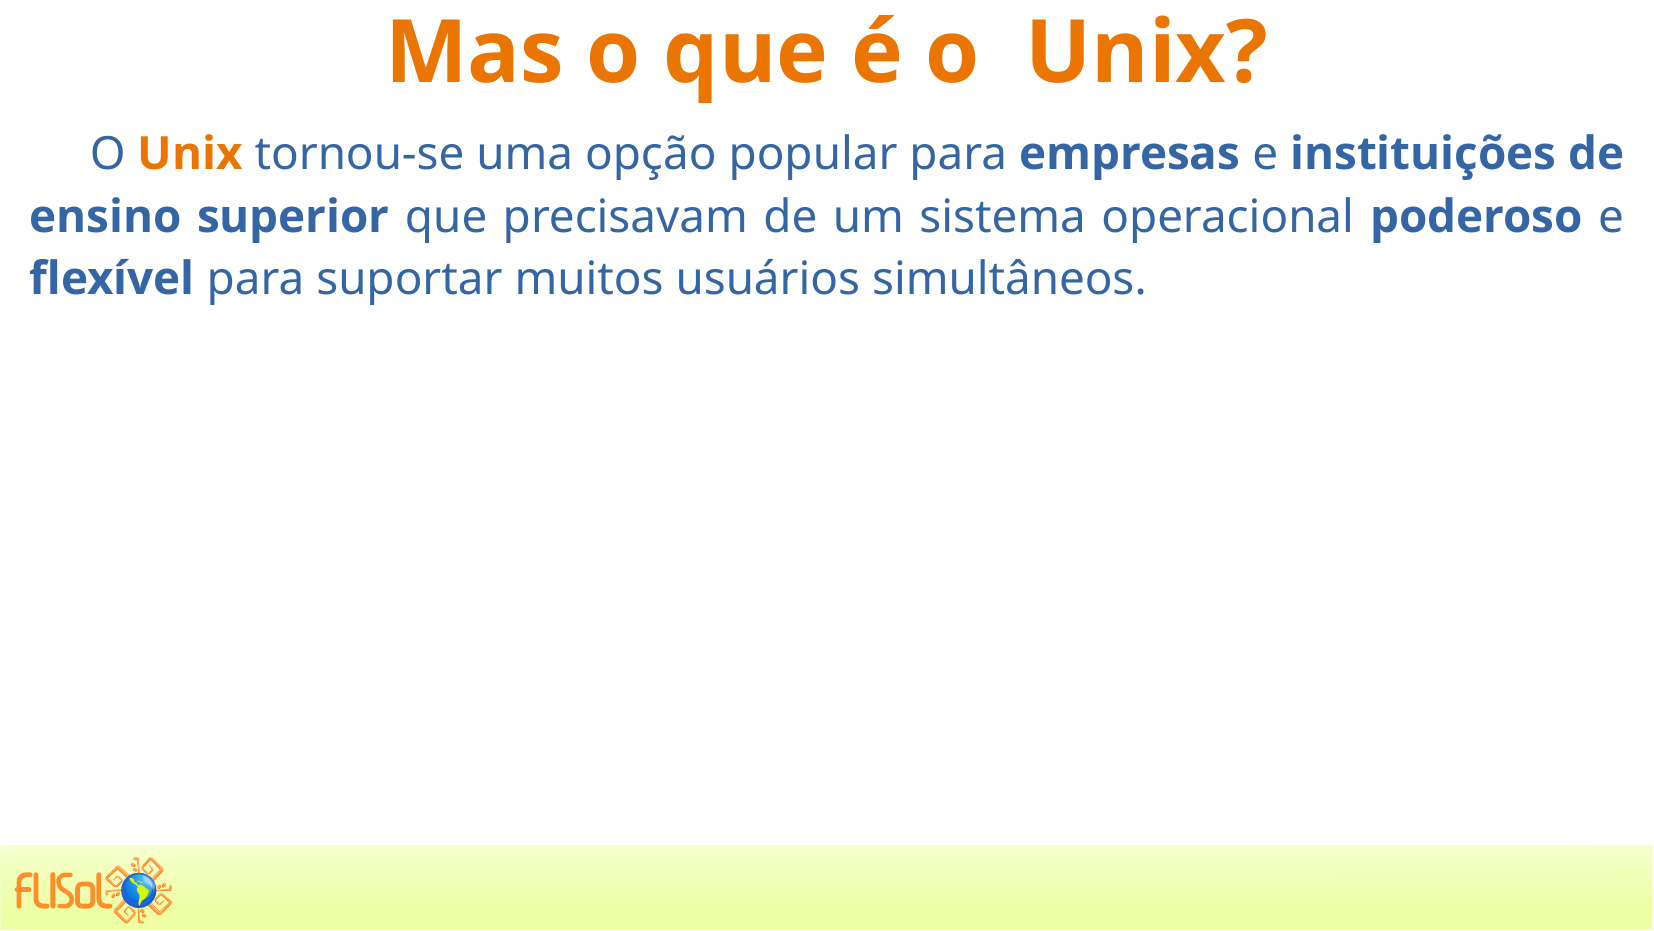

Mas o que é o Unix?
 O Unix tornou-se uma opção popular para empresas e instituições de ensino superior que precisavam de um sistema operacional poderoso e flexível para suportar muitos usuários simultâneos.